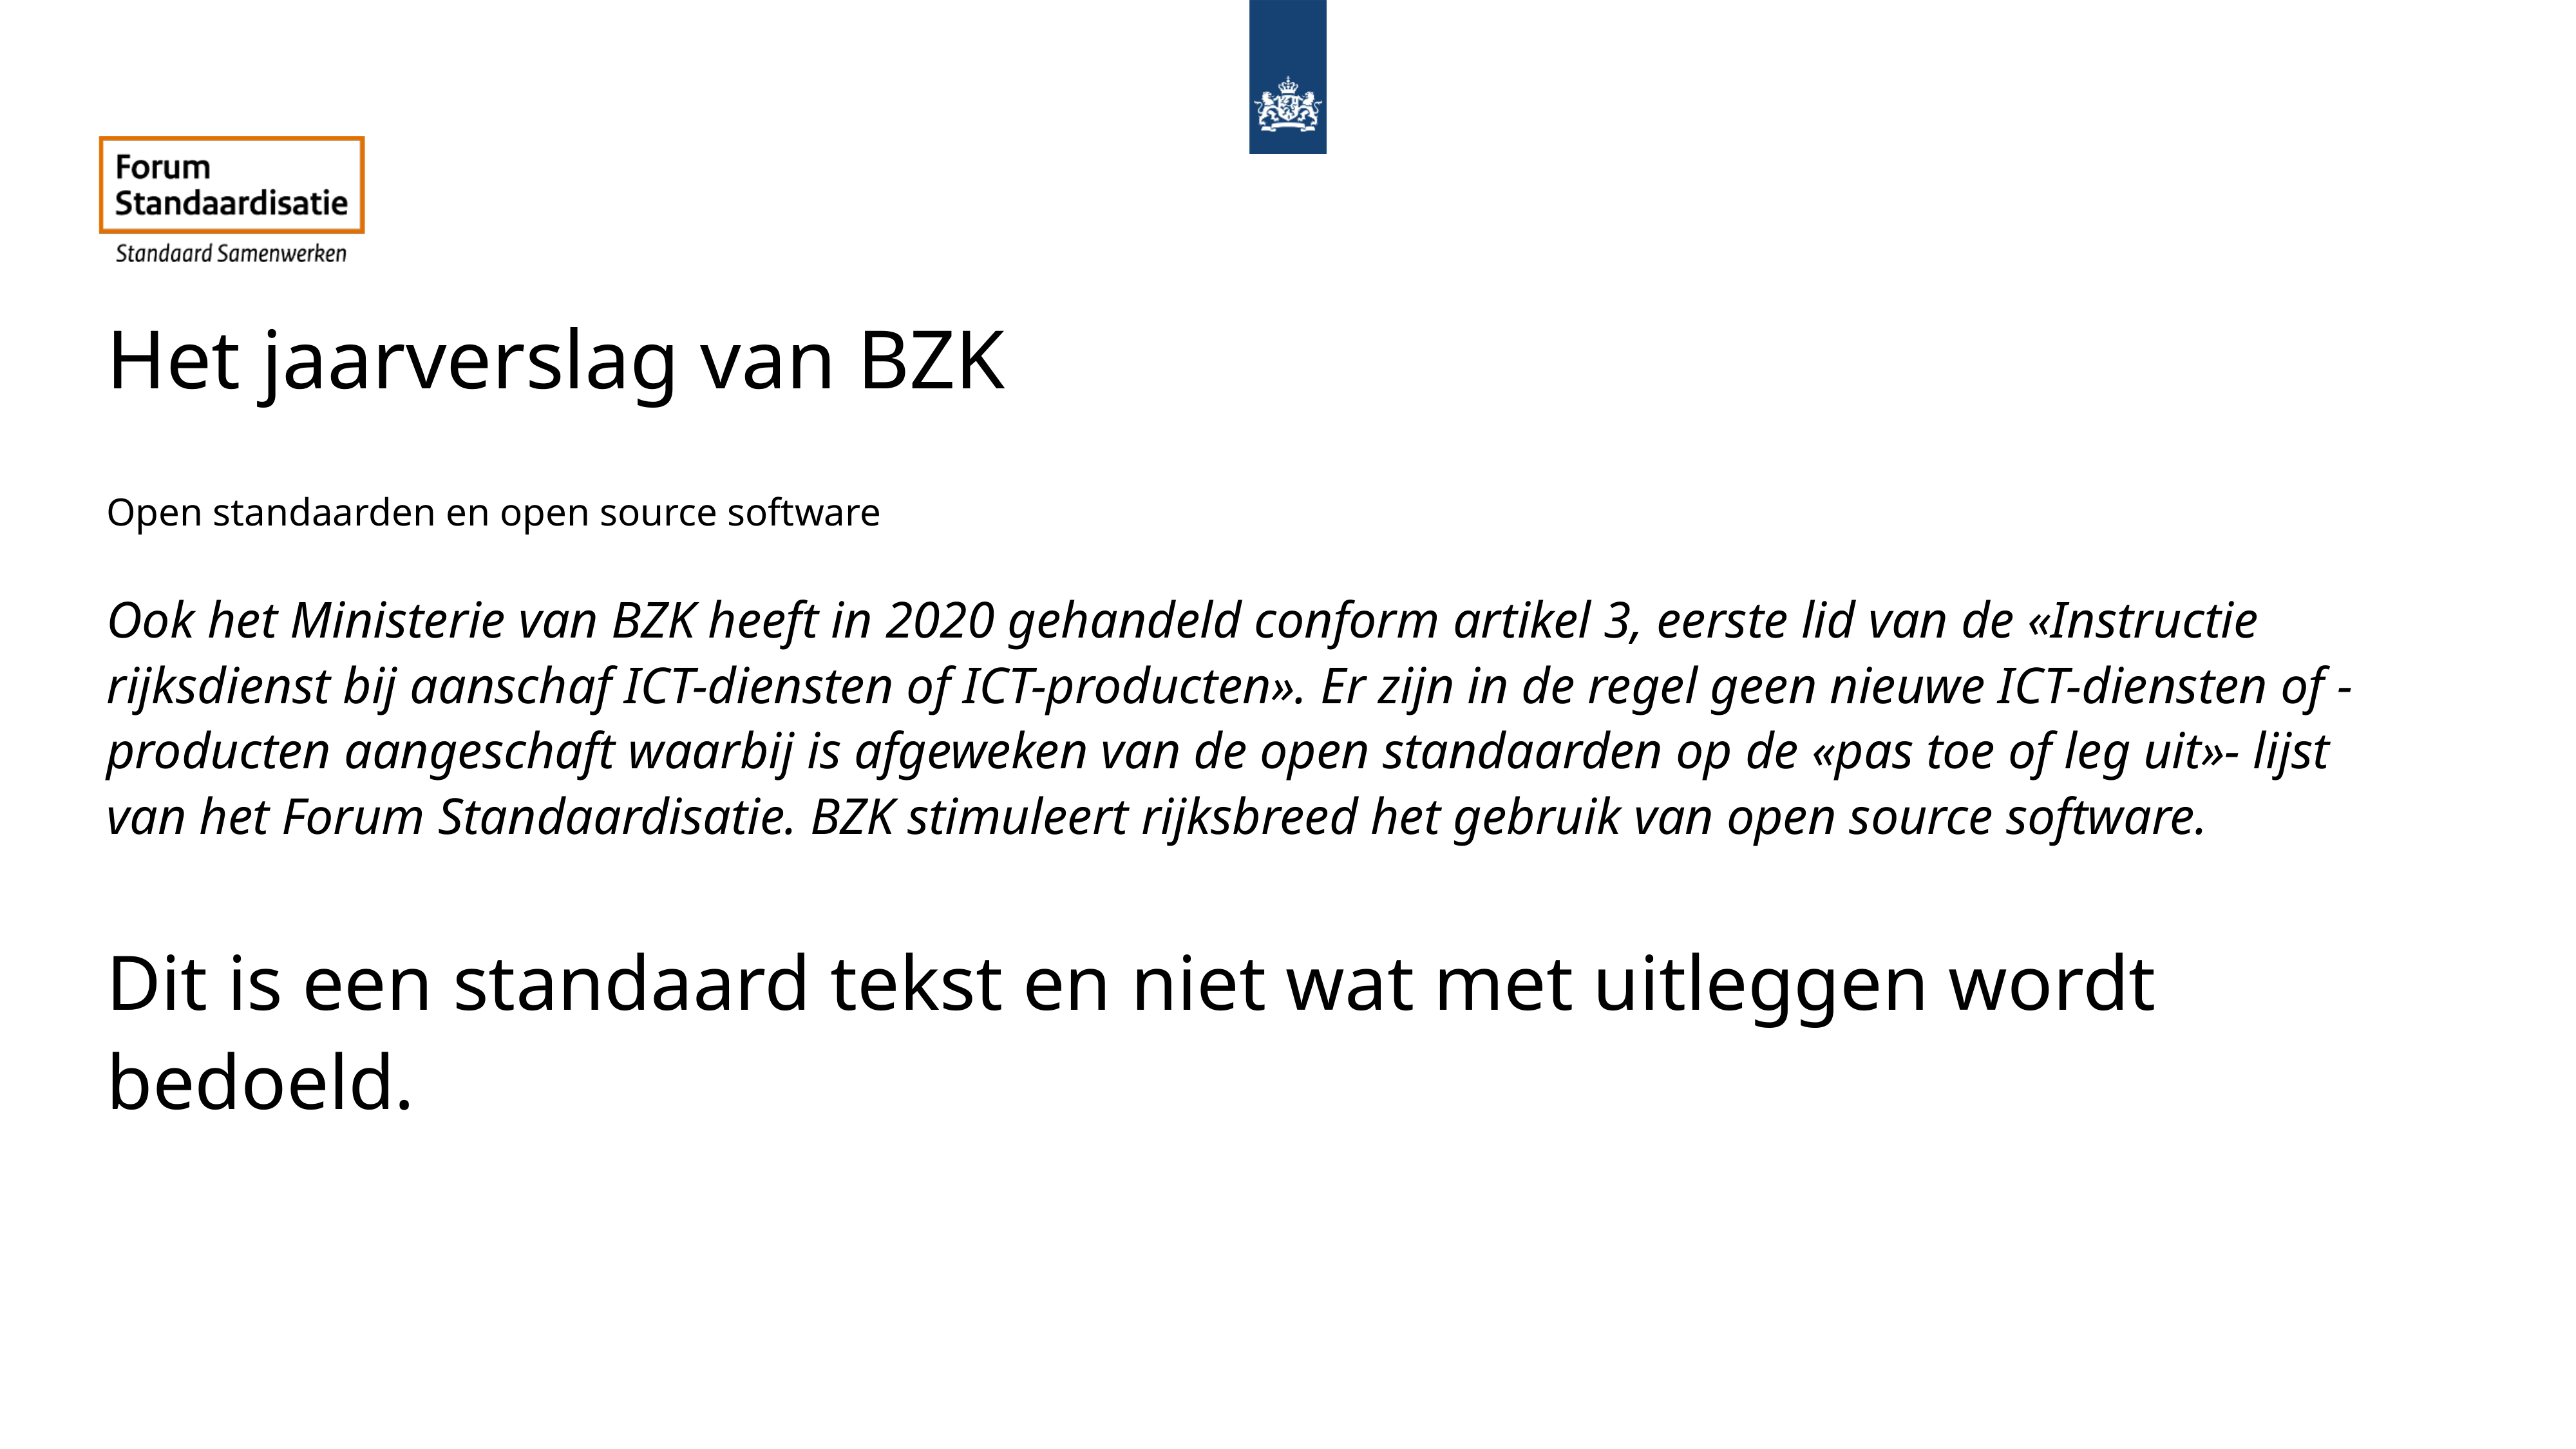

# Het jaarverslag van BZK
Open standaarden en open source software
Ook het Ministerie van BZK heeft in 2020 gehandeld conform artikel 3, eerste lid van de «Instructie rijksdienst bij aanschaf ICT-diensten of ICT-producten». Er zijn in de regel geen nieuwe ICT-diensten of -producten aangeschaft waarbij is afgeweken van de open standaarden op de «pas toe of leg uit»- lijst van het Forum Standaardisatie. BZK stimuleert rijksbreed het gebruik van open source software.
Dit is een standaard tekst en niet wat met uitleggen wordt bedoeld.